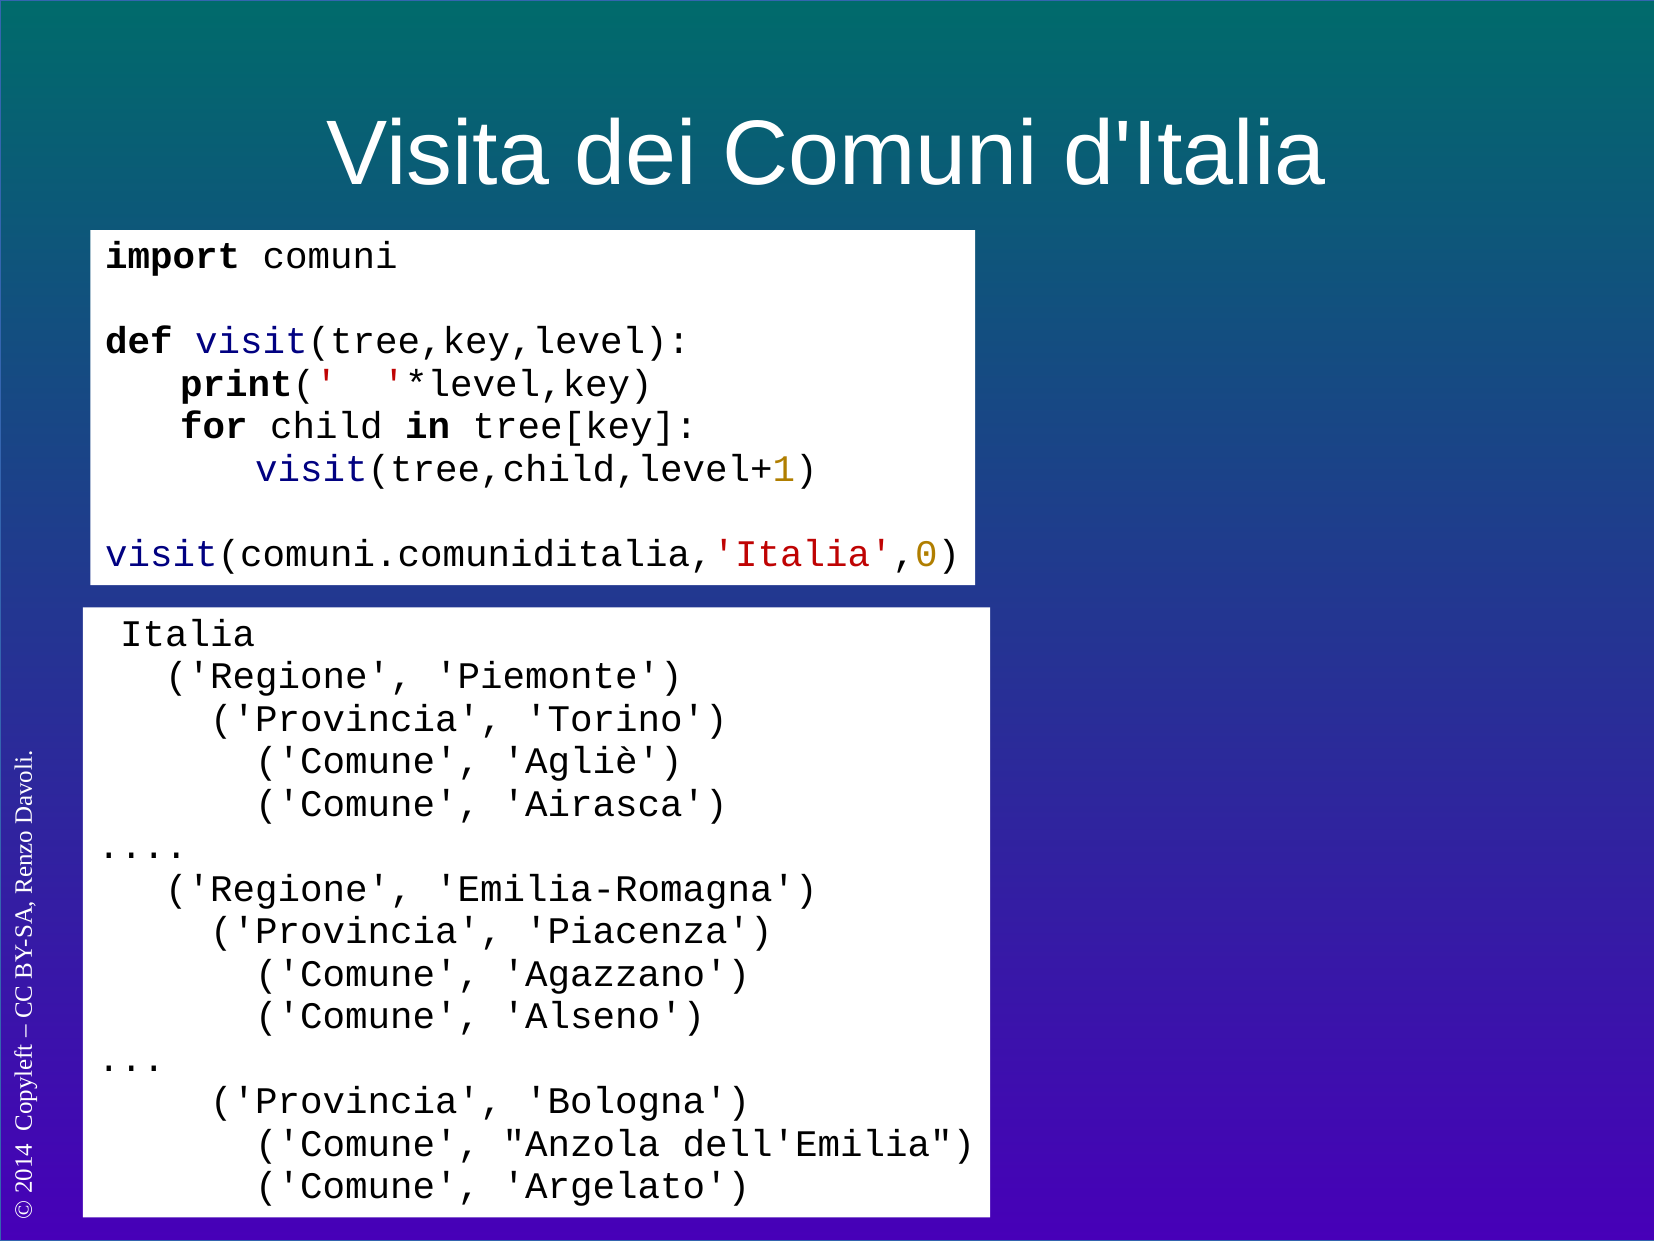

# Visita dei Comuni d'Italia
import comuni
def visit(tree,key,level):
	print(' '*level,key)
	for child in tree[key]:
		visit(tree,child,level+1)
visit(comuni.comuniditalia,'Italia',0)
 Italia
 ('Regione', 'Piemonte')
 ('Provincia', 'Torino')
 ('Comune', 'Agliè')
 ('Comune', 'Airasca')
....
 ('Regione', 'Emilia-Romagna')
 ('Provincia', 'Piacenza')
 ('Comune', 'Agazzano')
 ('Comune', 'Alseno')
...
 ('Provincia', 'Bologna')
 ('Comune', "Anzola dell'Emilia")
 ('Comune', 'Argelato')